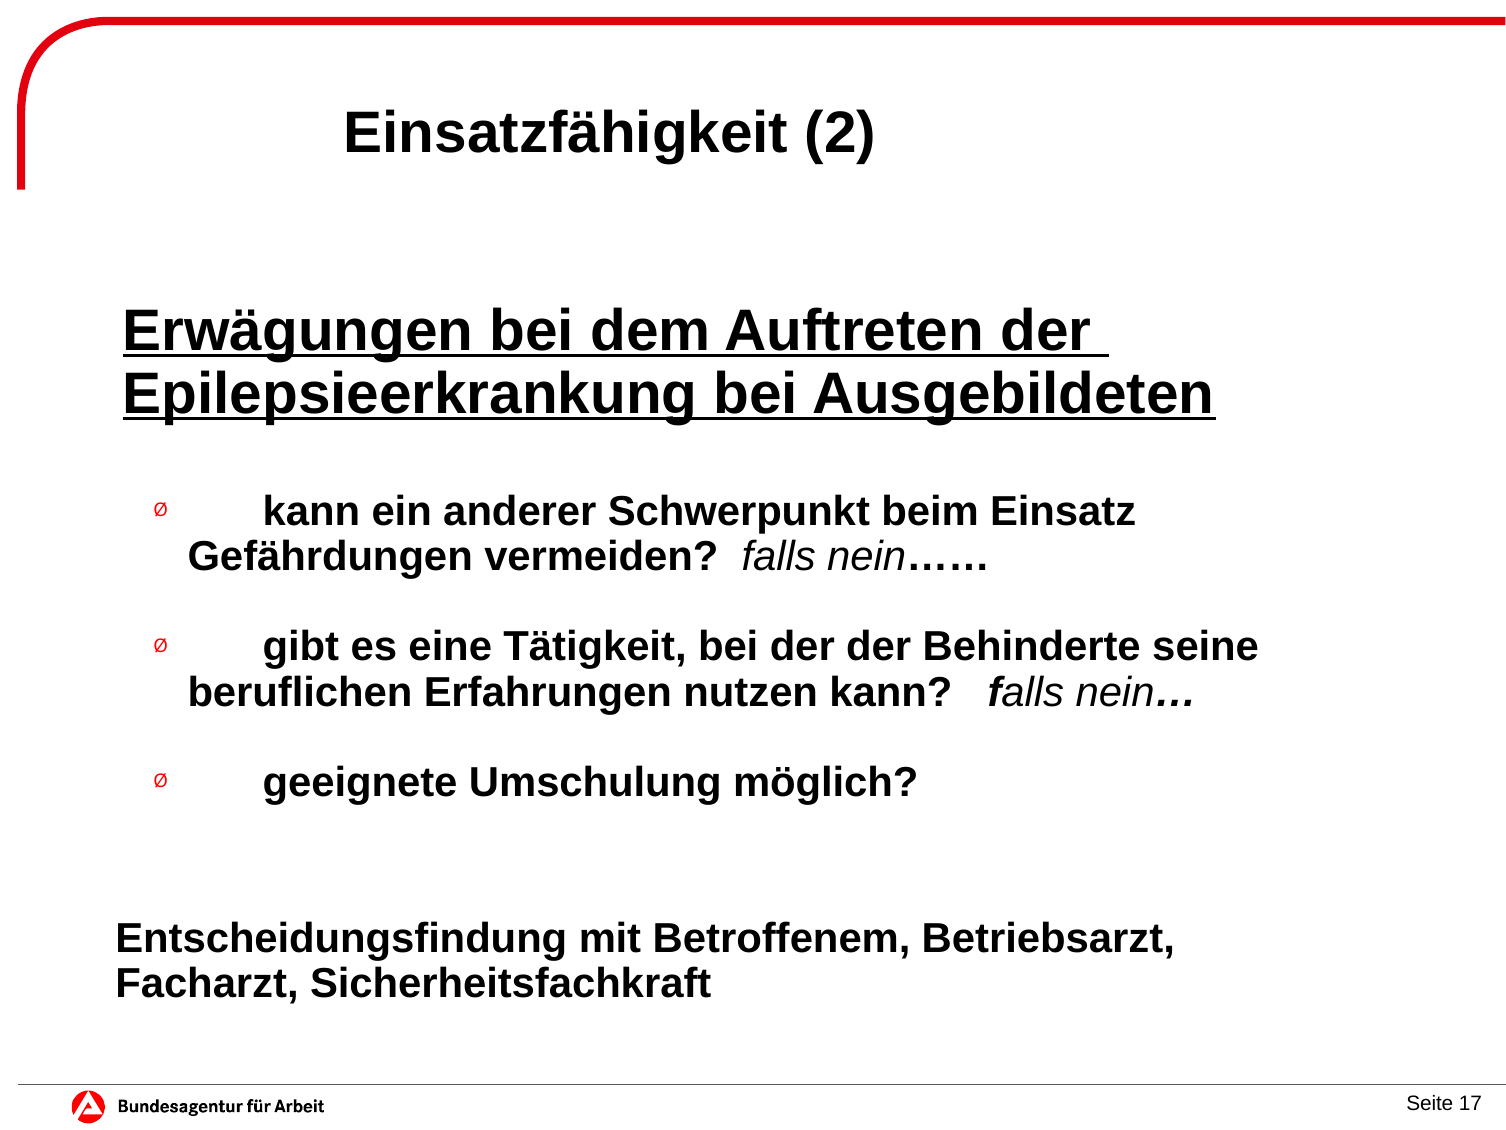

Einsatzfähigkeit (2)
Erwägungen bei dem Auftreten der
Epilepsieerkrankung bei Ausgebildeten
	kann ein anderer Schwerpunkt beim Einsatz
	Gefährdungen vermeiden? falls nein……
	gibt es eine Tätigkeit, bei der der Behinderte seine
	beruflichen Erfahrungen nutzen kann? falls nein…
	geeignete Umschulung möglich?
Entscheidungsfindung mit Betroffenem, Betriebsarzt,
Facharzt, Sicherheitsfachkraft